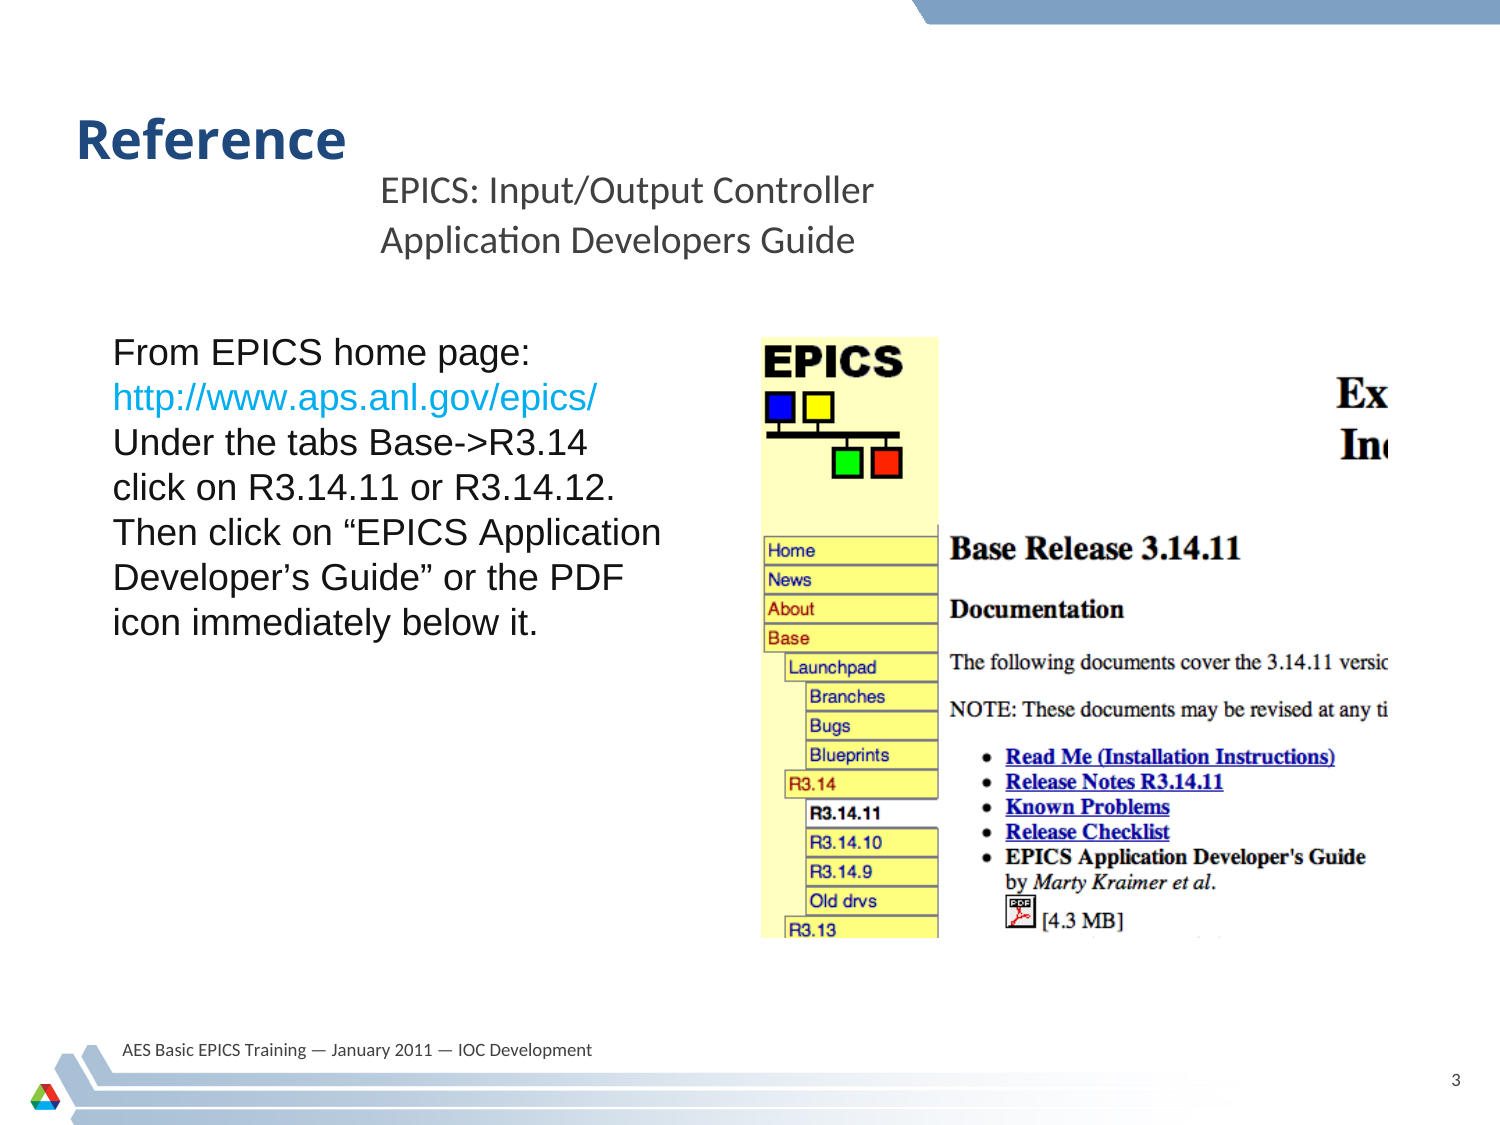

# Reference
EPICS: Input/Output Controller
Application Developers Guide
From EPICS home page:
http://www.aps.anl.gov/epics/
Under the tabs Base->R3.14 click on R3.14.11 or R3.14.12.
Then click on “EPICS Application Developer’s Guide” or the PDF icon immediately below it.
AES Basic EPICS Training — January 2011 — IOC Development
3